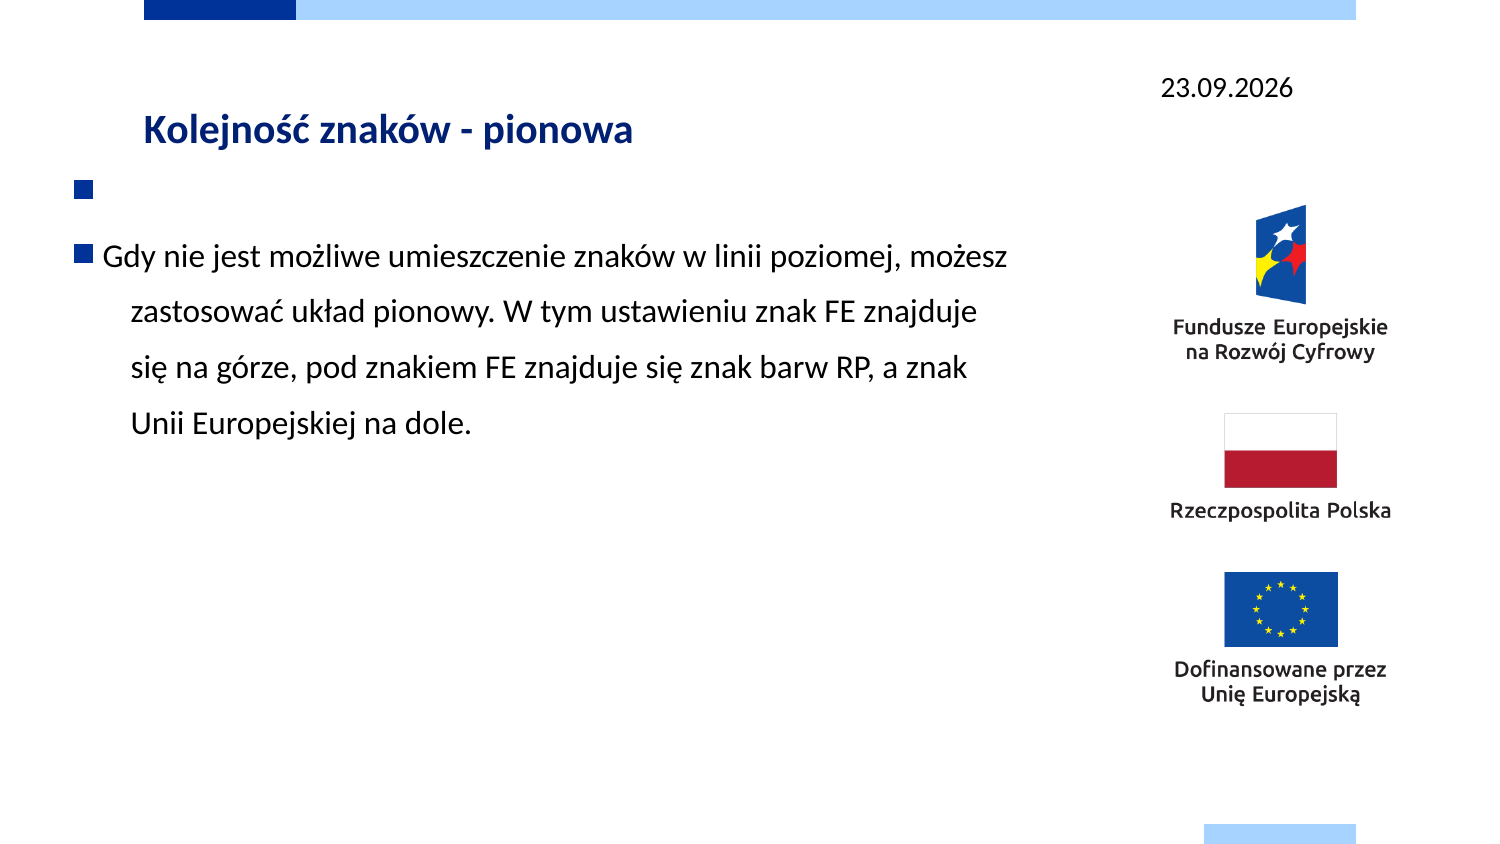

# Kolejność znaków - pionowa
Gdy nie jest możliwe umieszczenie znaków w linii poziomej, możesz zastosować układ pionowy. W tym ustawieniu znak FE znajduje się na górze, pod znakiem FE znajduje się znak barw RP, a znak Unii Europejskiej na dole.